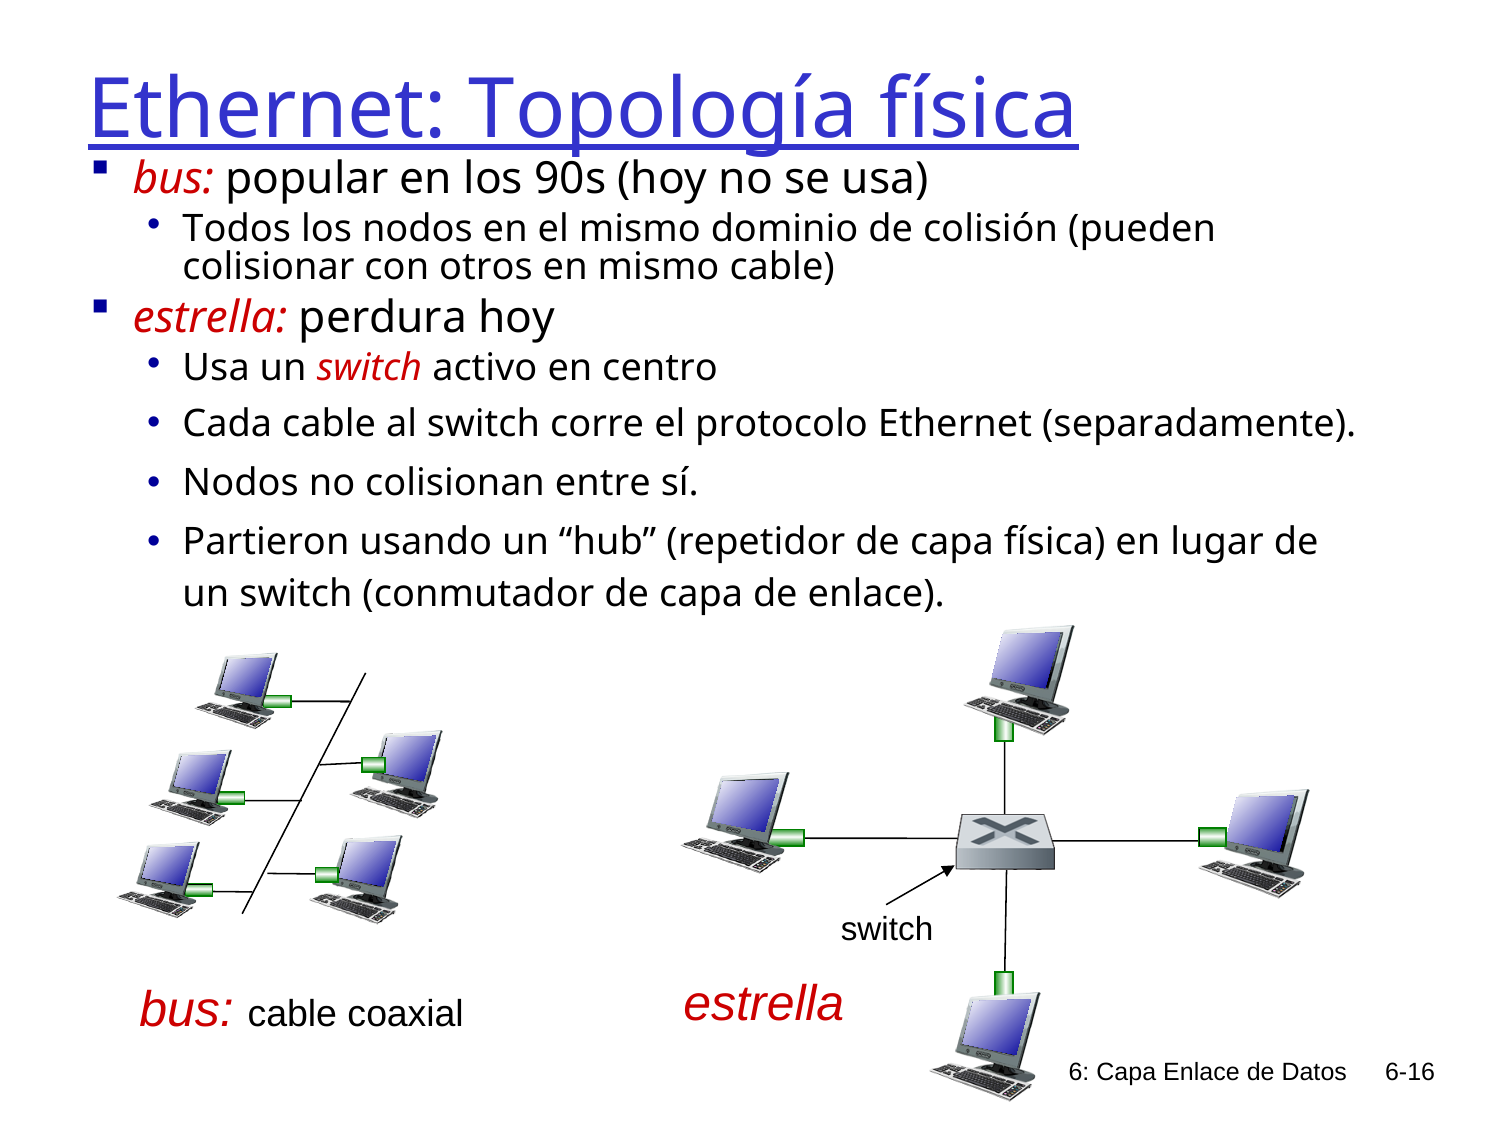

# Ethernet: Topología física
bus: popular en los 90s (hoy no se usa)
Todos los nodos en el mismo dominio de colisión (pueden colisionar con otros en mismo cable)
estrella: perdura hoy
Usa un switch activo en centro
Cada cable al switch corre el protocolo Ethernet (separadamente).
Nodos no colisionan entre sí.
Partieron usando un “hub” (repetidor de capa física) en lugar de un switch (conmutador de capa de enlace).
switch
estrella
bus: cable coaxial
16